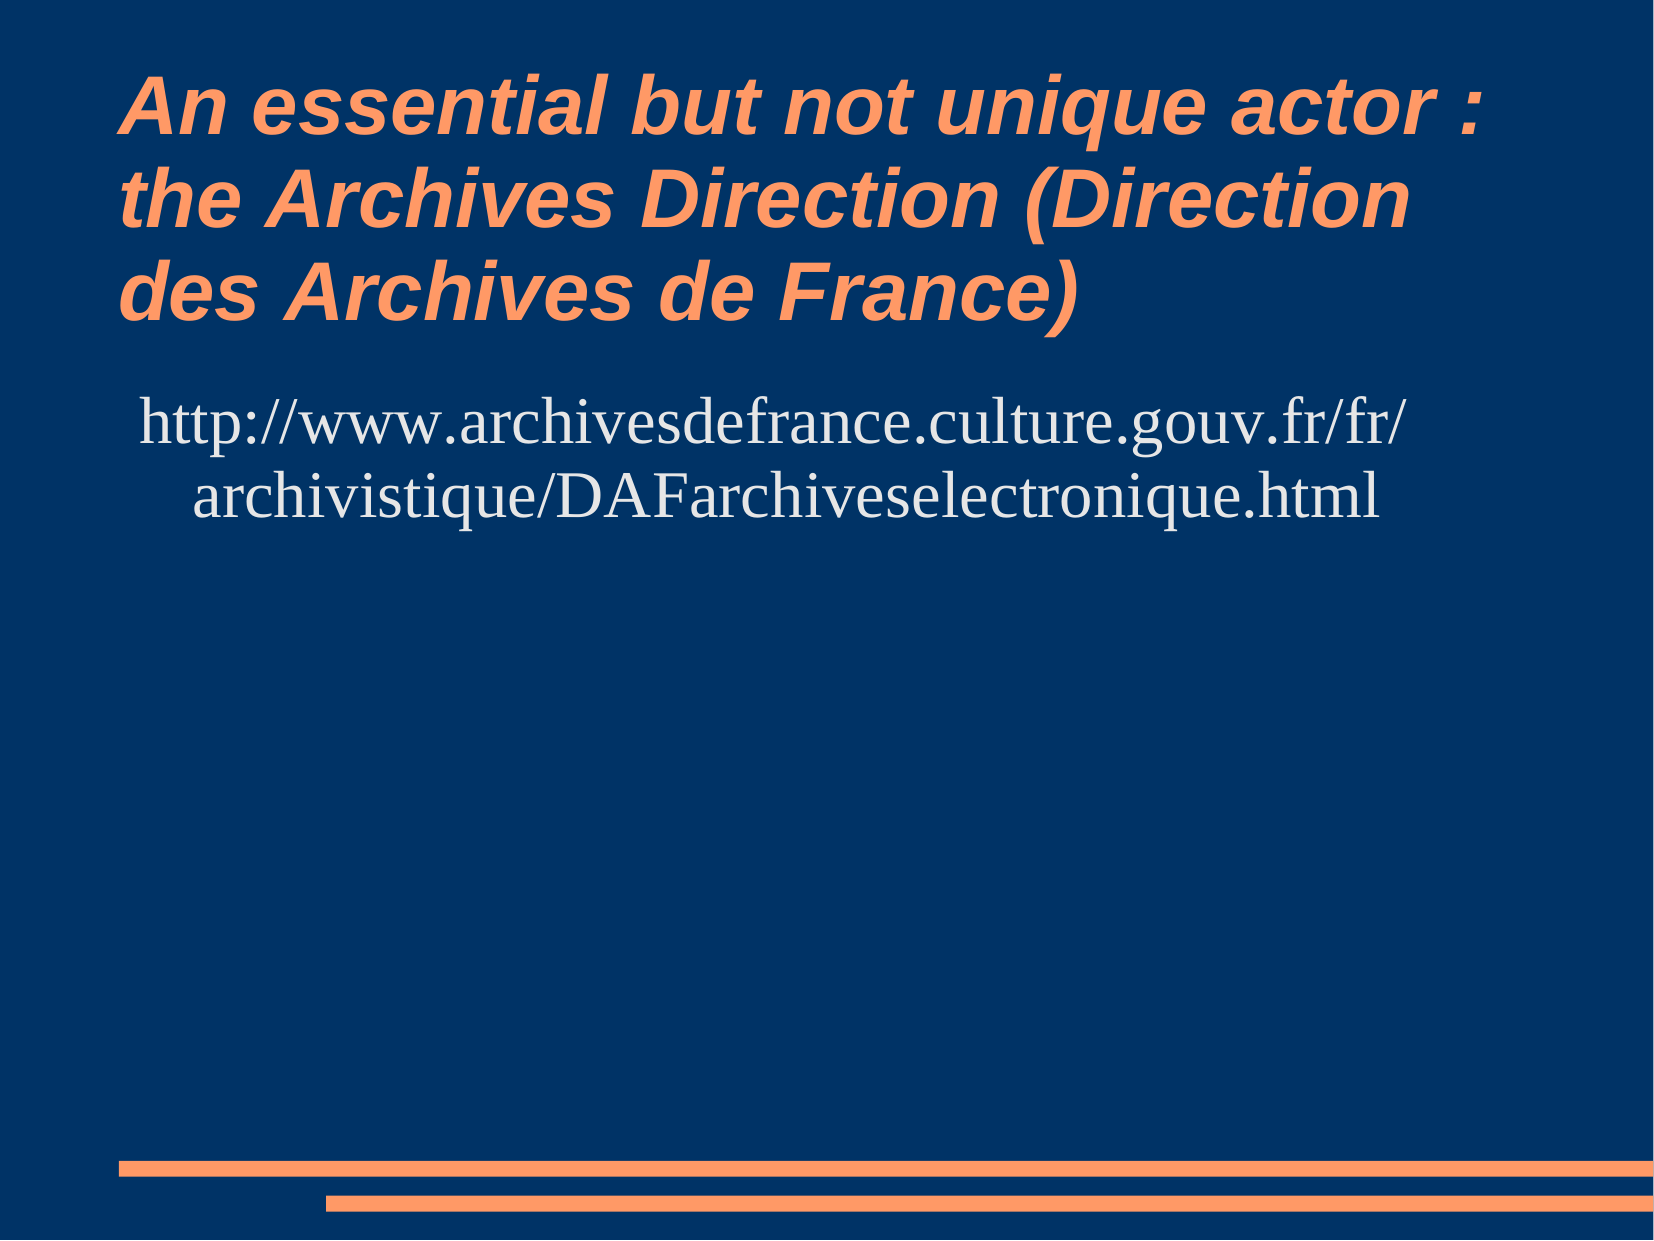

# An essential but not unique actor : the Archives Direction (Direction des Archives de France)
http://www.archivesdefrance.culture.gouv.fr/fr/archivistique/DAFarchiveselectronique.html